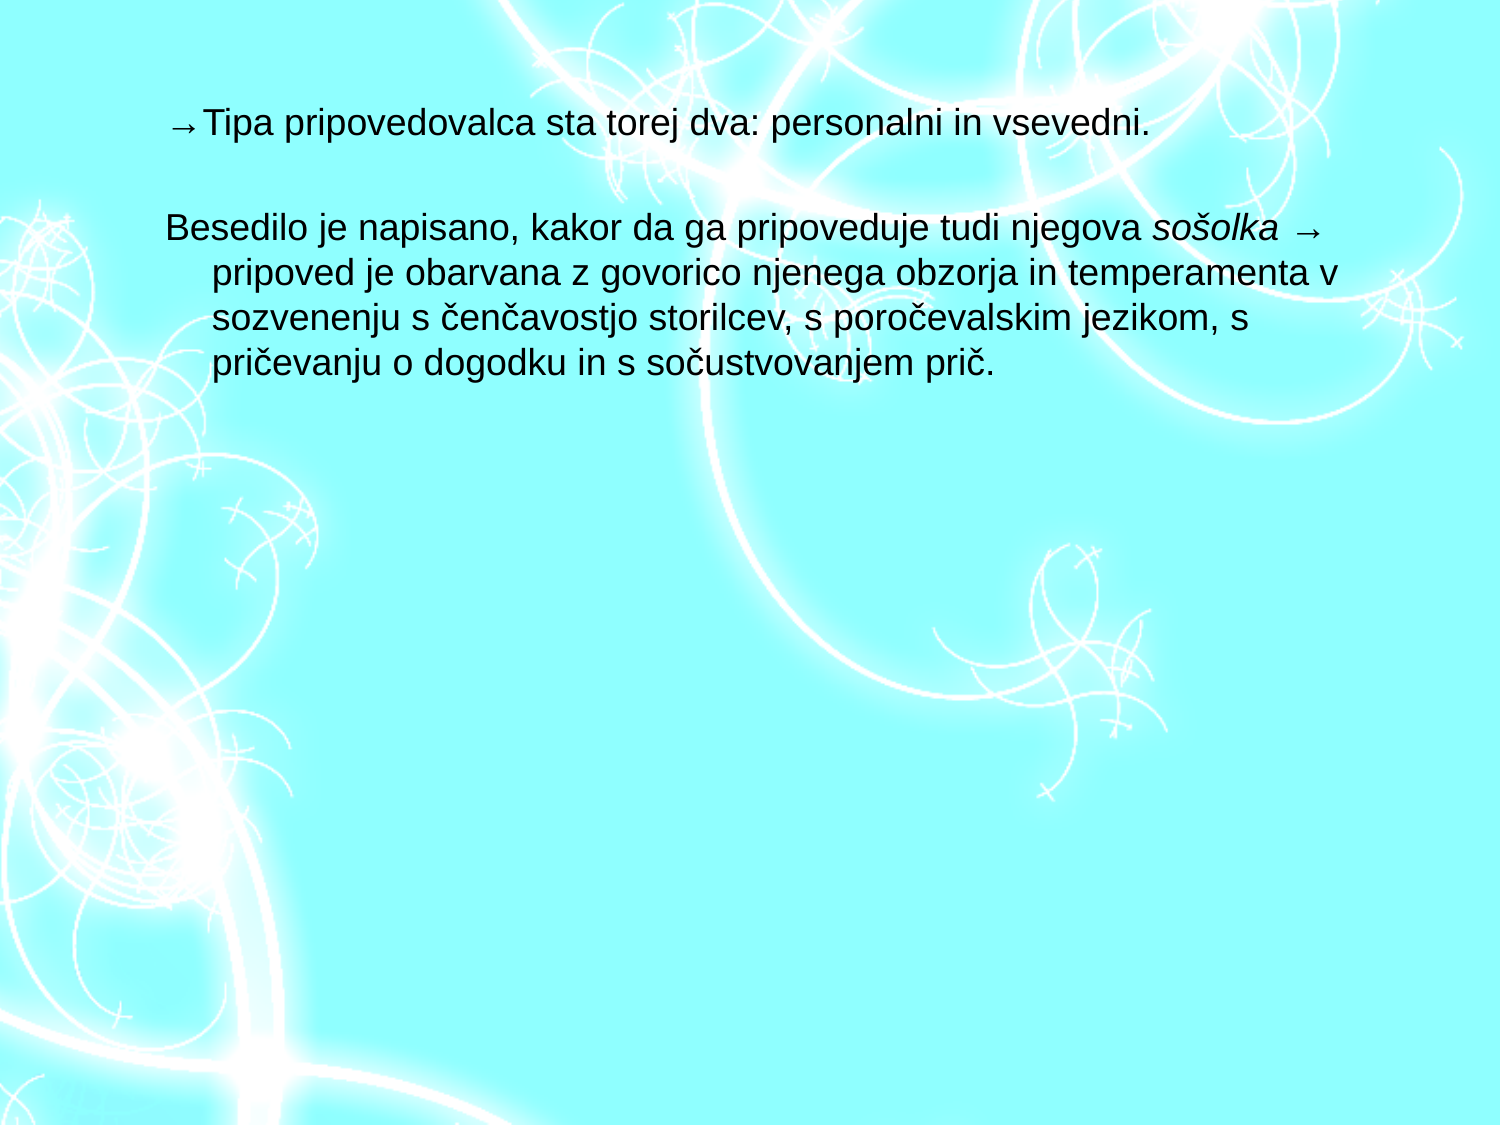

# →Tipa pripovedovalca sta torej dva: personalni in vsevedni.
Besedilo je napisano, kakor da ga pripoveduje tudi njegova sošolka → pripoved je obarvana z govorico njenega obzorja in temperamenta v sozvenenju s čenčavostjo storilcev, s poročevalskim jezikom, s pričevanju o dogodku in s sočustvovanjem prič.